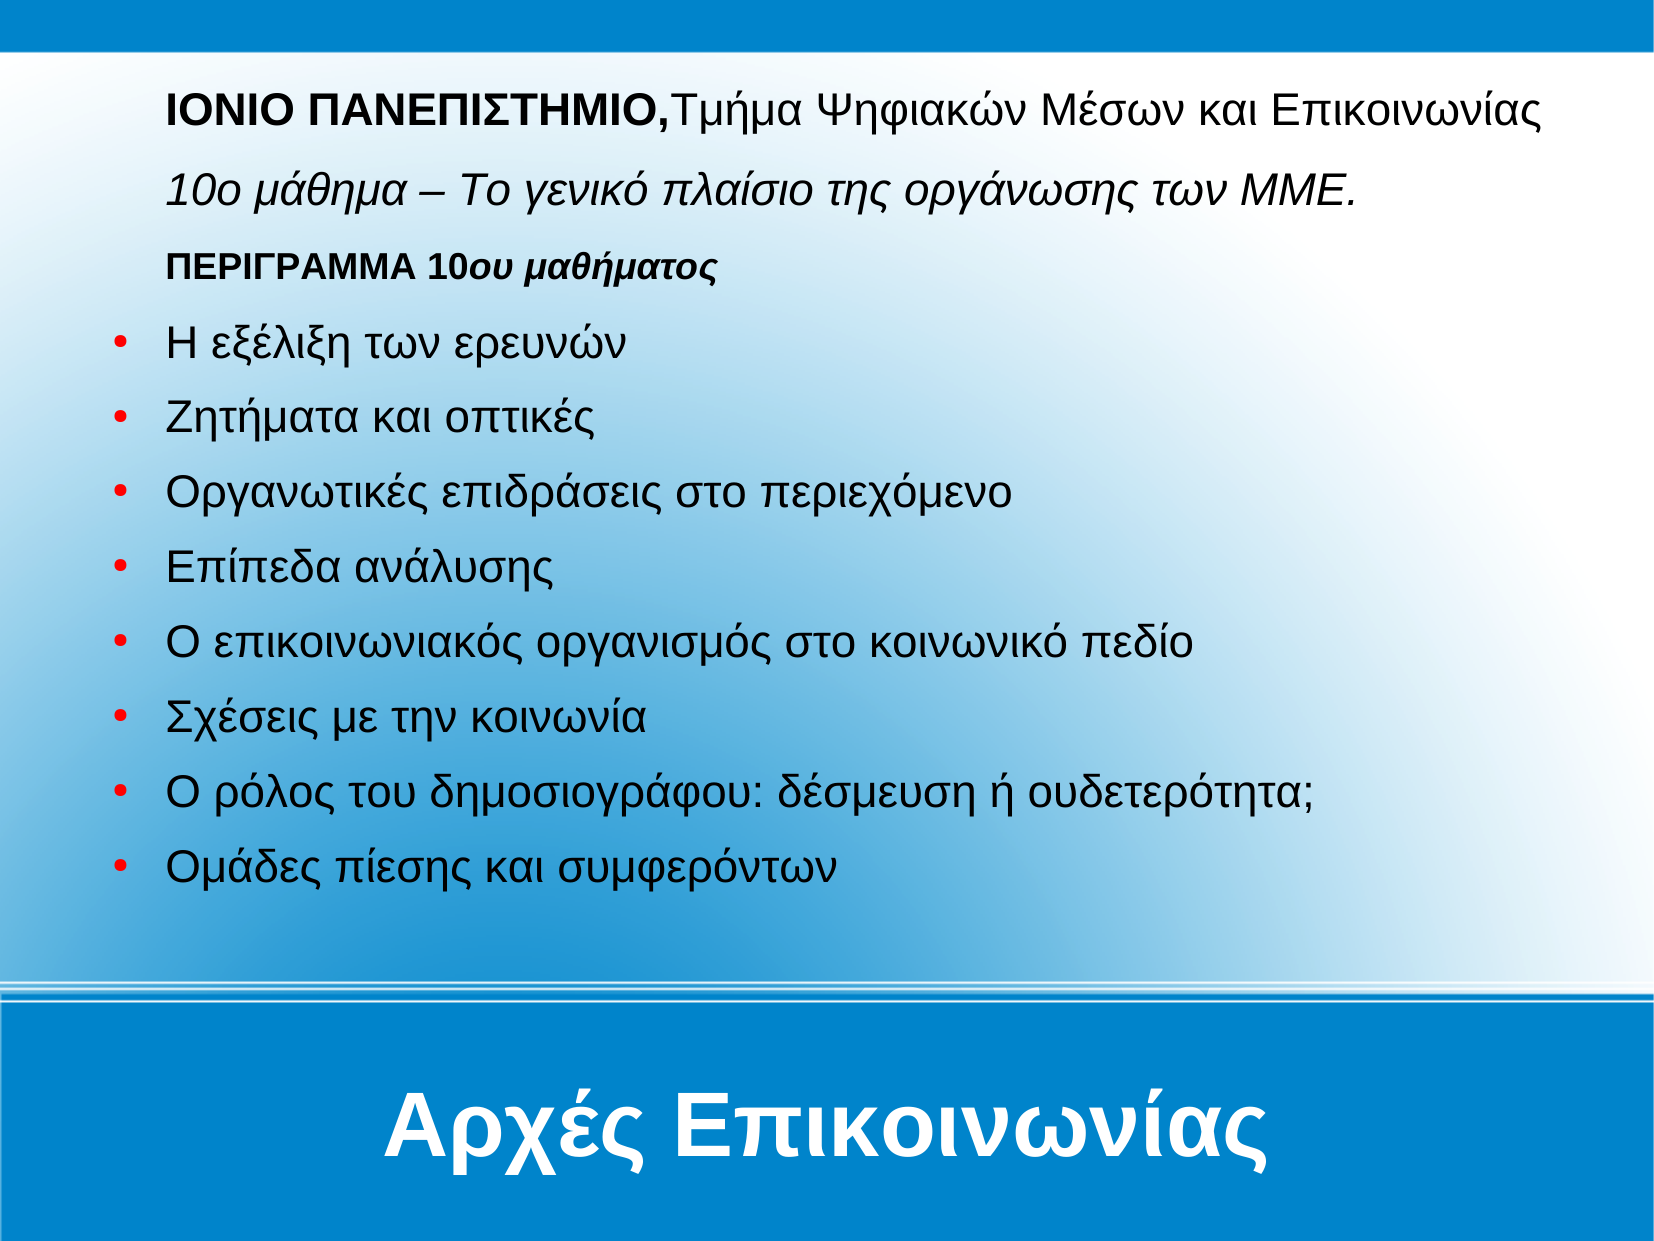

ΙΟΝΙΟ ΠΑΝΕΠΙΣΤΗΜΙΟ,Τμήμα Ψηφιακών Μέσων και Επικοινωνίας
10ο μάθημα – Το γενικό πλαίσιο της οργάνωσης των ΜΜΕ.
ΠΕΡΙΓΡΑΜΜΑ 10ου μαθήματος
Η εξέλιξη των ερευνών
Ζητήματα και οπτικές
Οργανωτικές επιδράσεις στο περιεχόμενο
Επίπεδα ανάλυσης
Ο επικοινωνιακός οργανισμός στο κοινωνικό πεδίο
Σχέσεις με την κοινωνία
Ο ρόλος του δημοσιογράφου: δέσμευση ή ουδετερότητα;
Ομάδες πίεσης και συμφερόντων
# Αρχές Επικοινωνίας